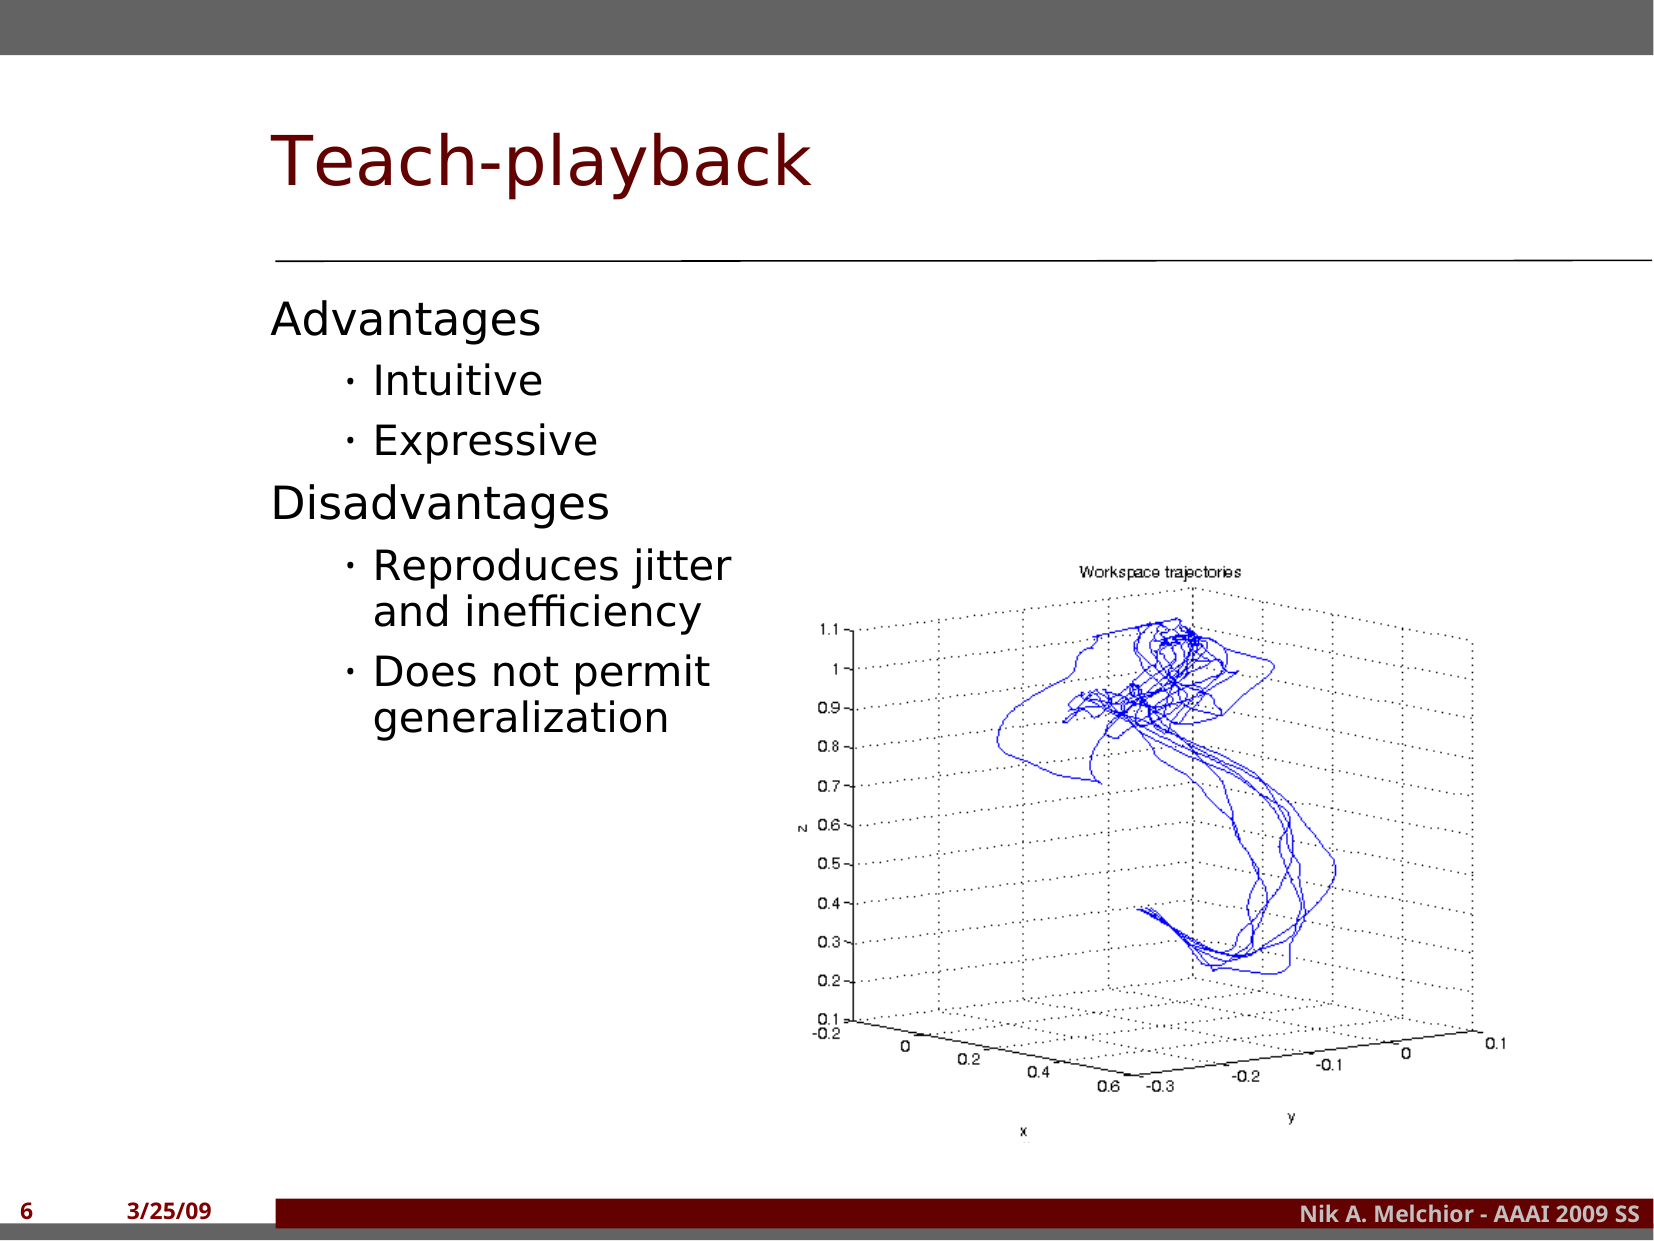

# Teach-playback
Advantages
Intuitive
Expressive
Disadvantages
Reproduces jitter and inefficiency
Does not permit generalization
6
3/25/09
Nik A. Melchior - AAAI 2009 SS